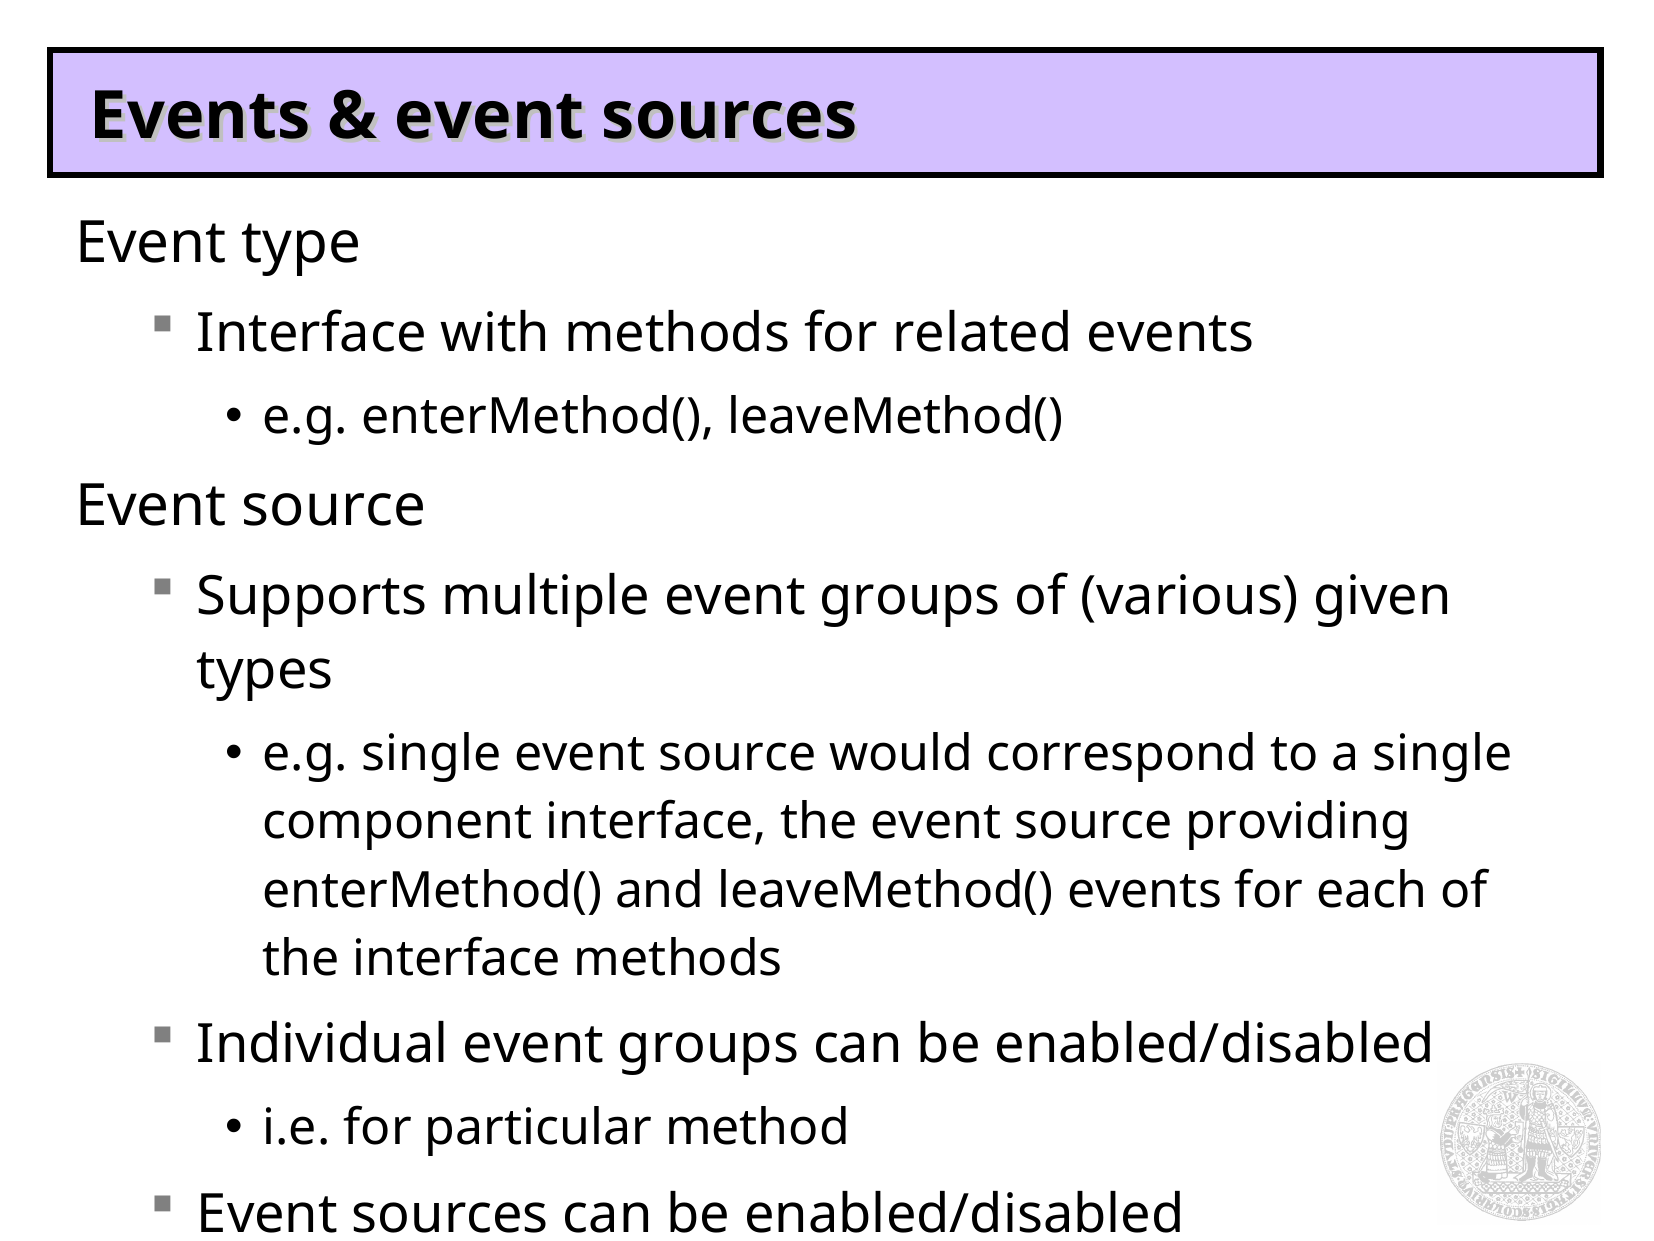

# Events & event sources
Event type
Interface with methods for related events
e.g. enterMethod(), leaveMethod()
Event source
Supports multiple event groups of (various) given types
e.g. single event source would correspond to a single component interface, the event source providing enterMethod() and leaveMethod() events for each of the interface methods
Individual event groups can be enabled/disabled
i.e. for particular method
Event sources can be enabled/disabled
e.g. to reduce overhead if no events are enabled